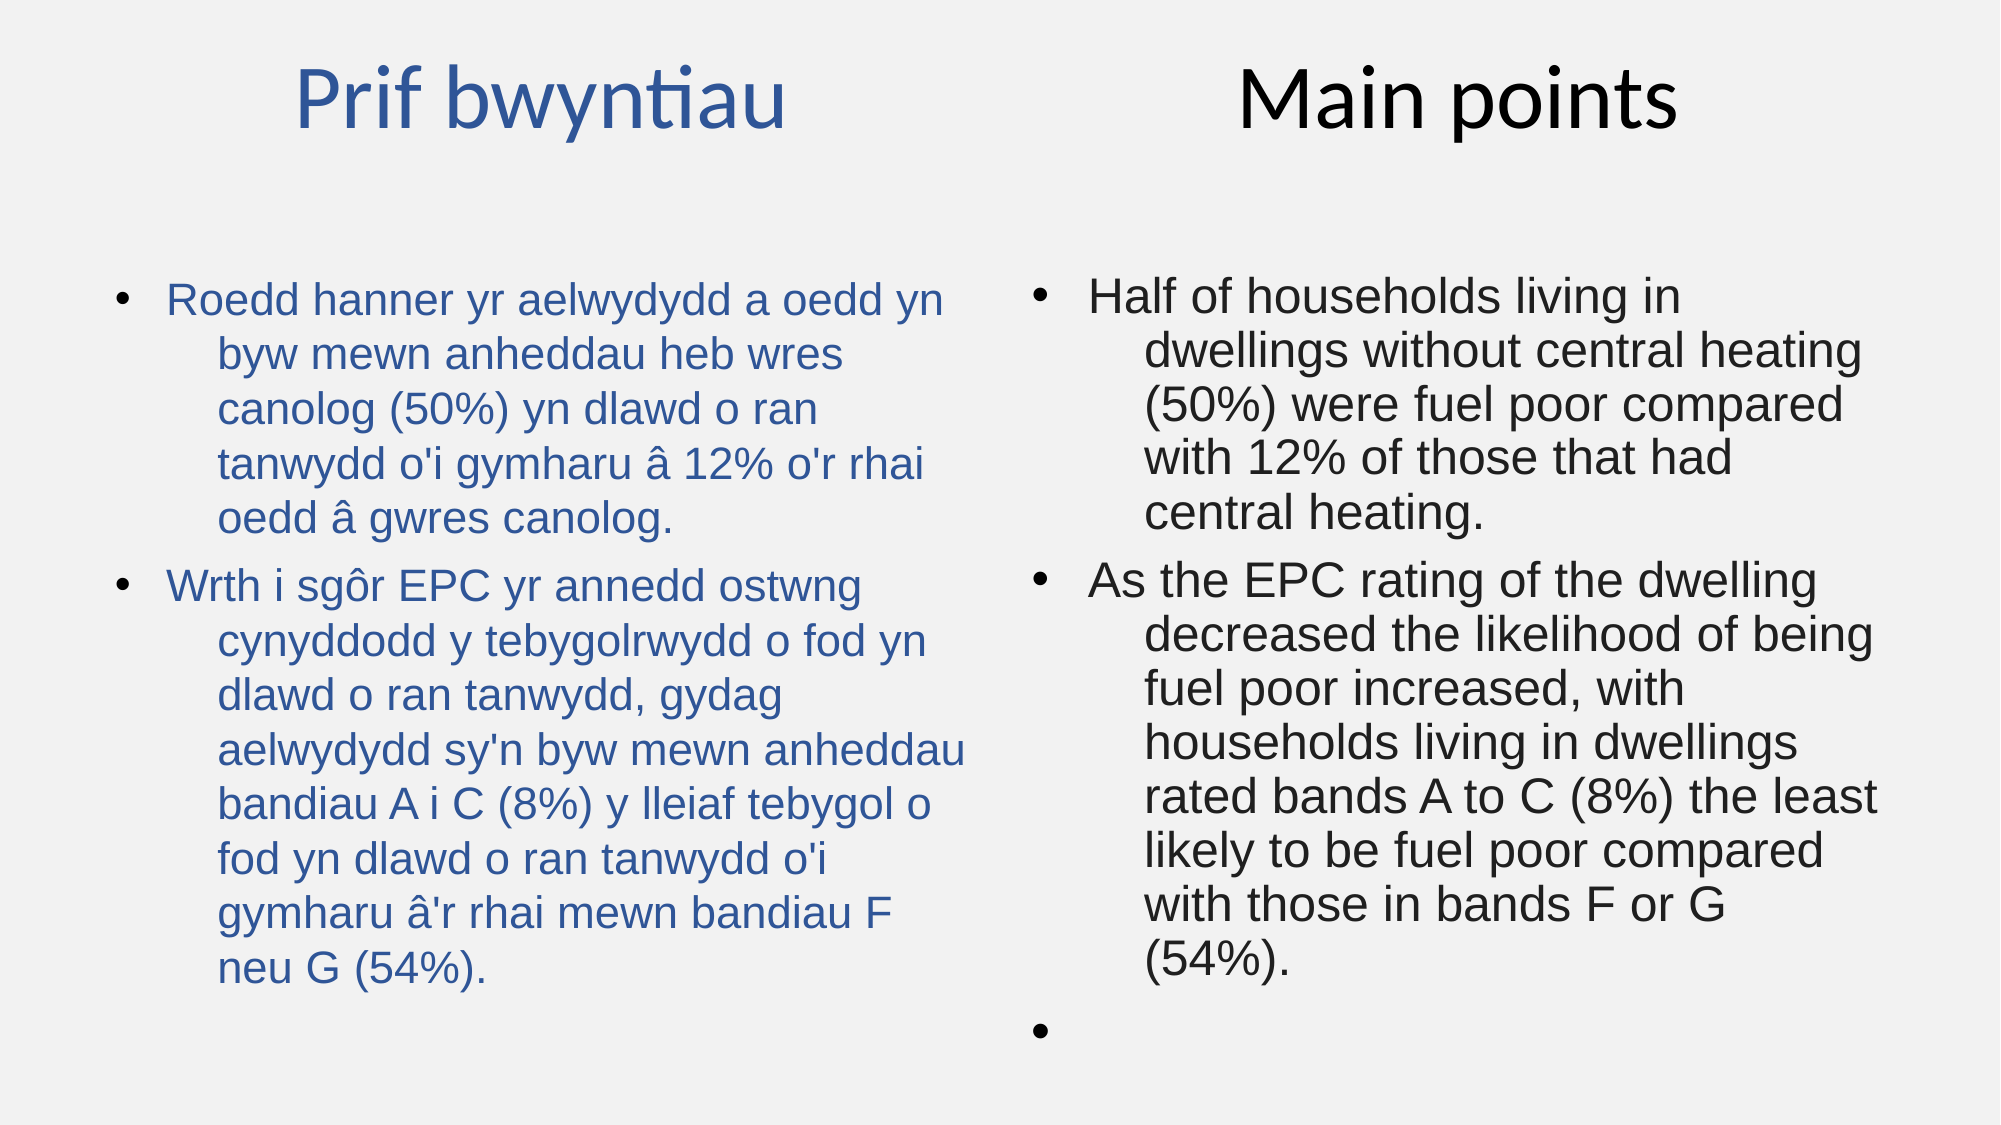

Prif bwyntiau
Main points
Roedd hanner yr aelwydydd a oedd yn byw mewn anheddau heb wres canolog (50%) yn dlawd o ran tanwydd o'i gymharu â 12% o'r rhai oedd â gwres canolog.
Wrth i sgôr EPC yr annedd ostwng cynyddodd y tebygolrwydd o fod yn dlawd o ran tanwydd, gydag aelwydydd sy'n byw mewn anheddau bandiau A i C (8%) y lleiaf tebygol o fod yn dlawd o ran tanwydd o'i gymharu â'r rhai mewn bandiau F neu G (54%).
# Half of households living in dwellings without central heating (50%) were fuel poor compared with 12% of those that had central heating.
As the EPC rating of the dwelling decreased the likelihood of being fuel poor increased, with households living in dwellings rated bands A to C (8%) the least likely to be fuel poor compared with those in bands F or G (54%).